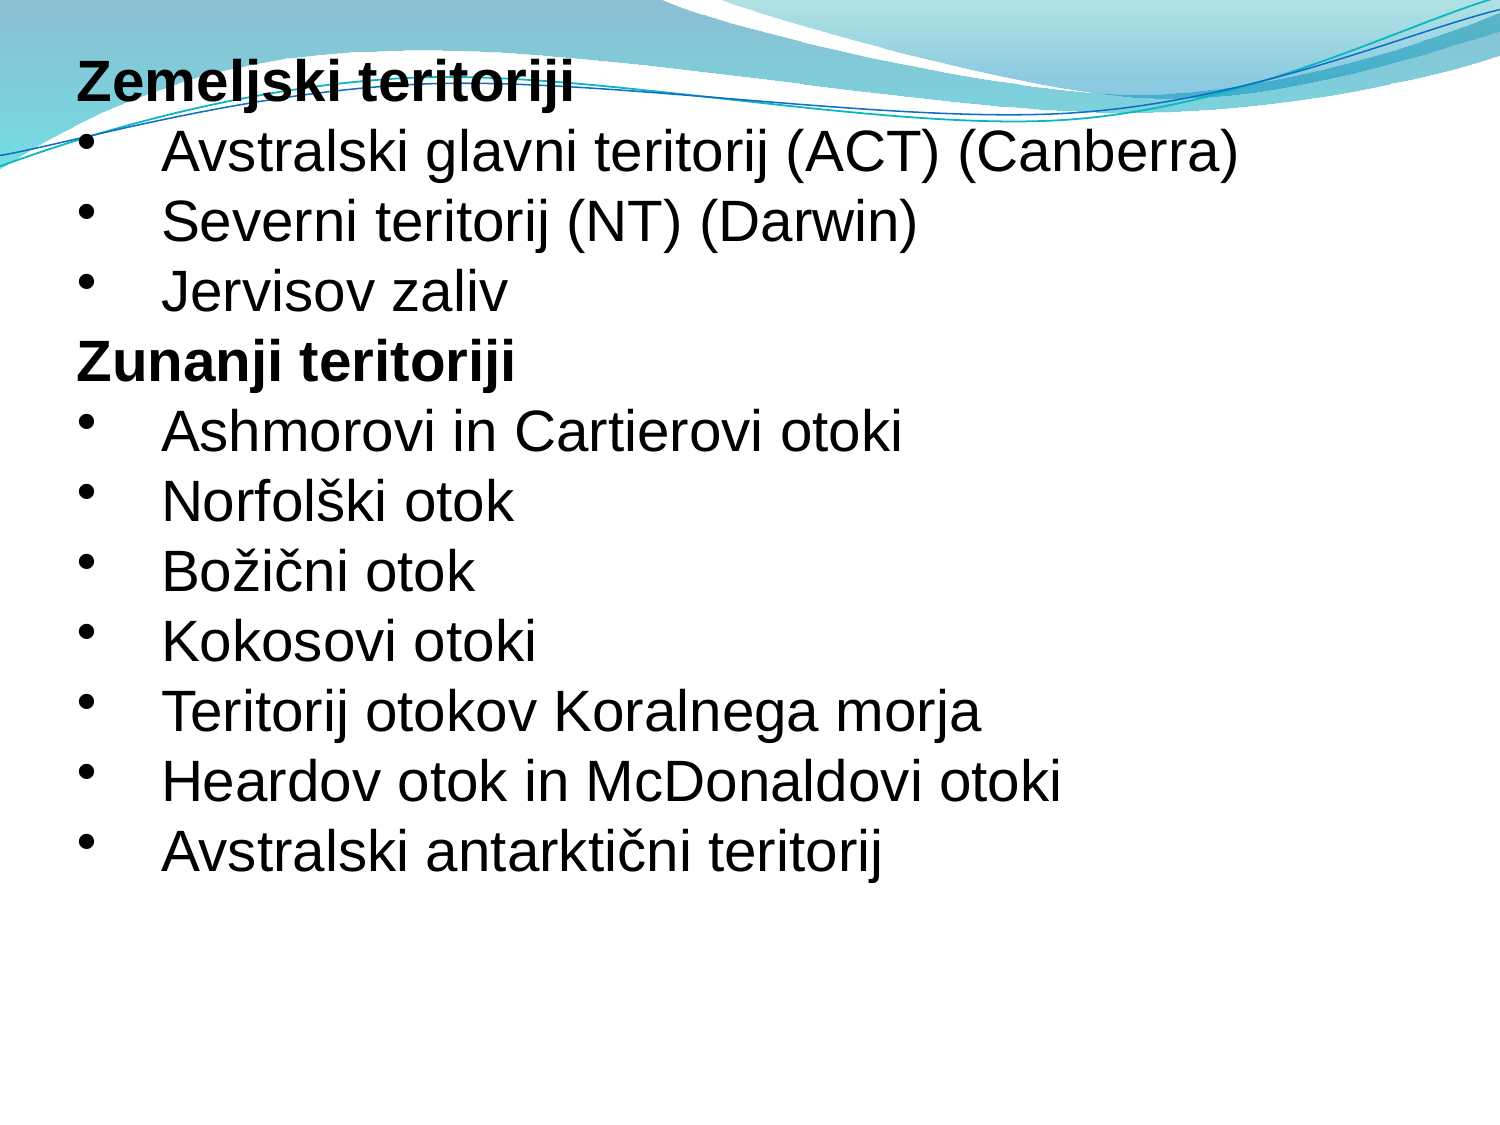

Zemeljski teritoriji
  Avstralski glavni teritorij (ACT) (Canberra)
  Severni teritorij (NT) (Darwin)
  Jervisov zaliv
Zunanji teritoriji
  Ashmorovi in Cartierovi otoki
  Norfolški otok
  Božični otok
  Kokosovi otoki
  Teritorij otokov Koralnega morja
  Heardov otok in McDonaldovi otoki
  Avstralski antarktični teritorij